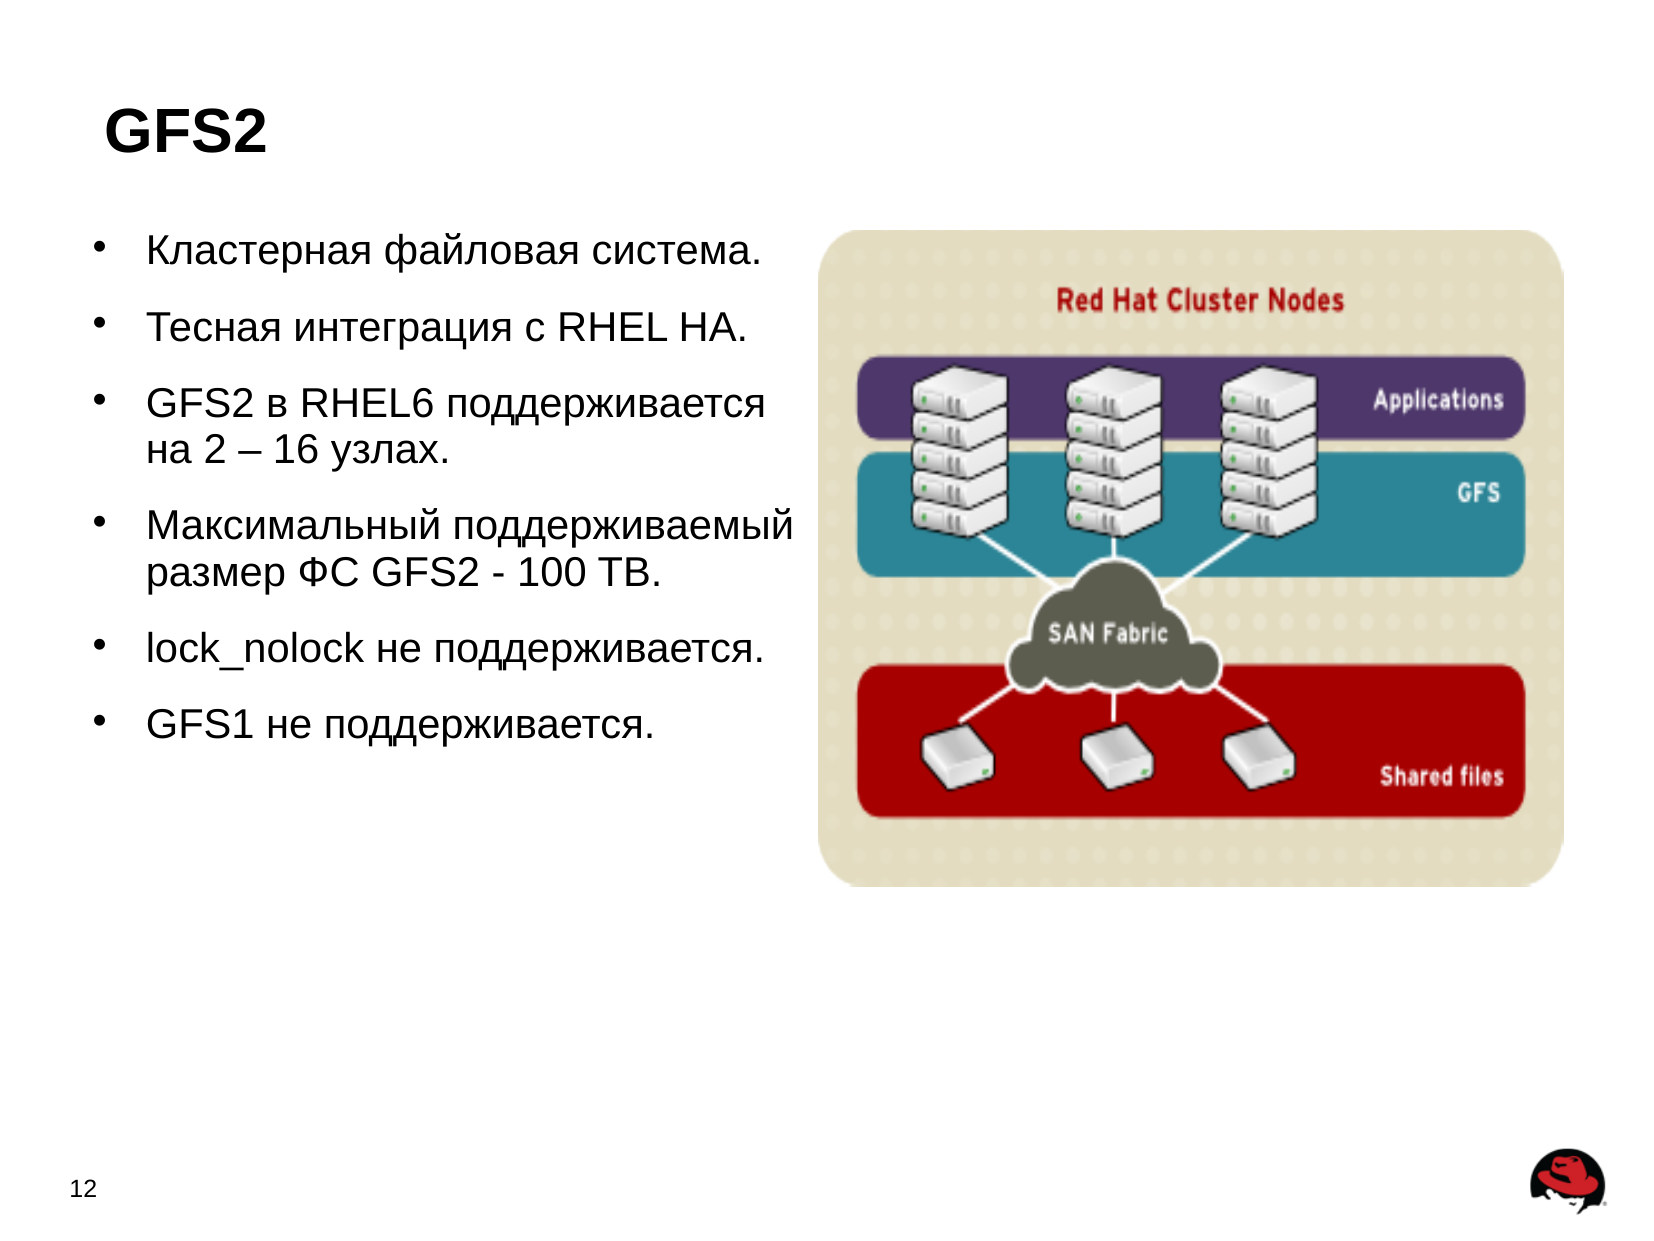

# GFS2
Кластерная файловая система.
Тесная интеграция с RHEL HA.
GFS2 в RHEL6 поддерживается на 2 – 16 узлах.
Максимальный поддерживаемый размер ФС GFS2 - 100 TB.
lock_nolock не поддерживается.
GFS1 не поддерживается.